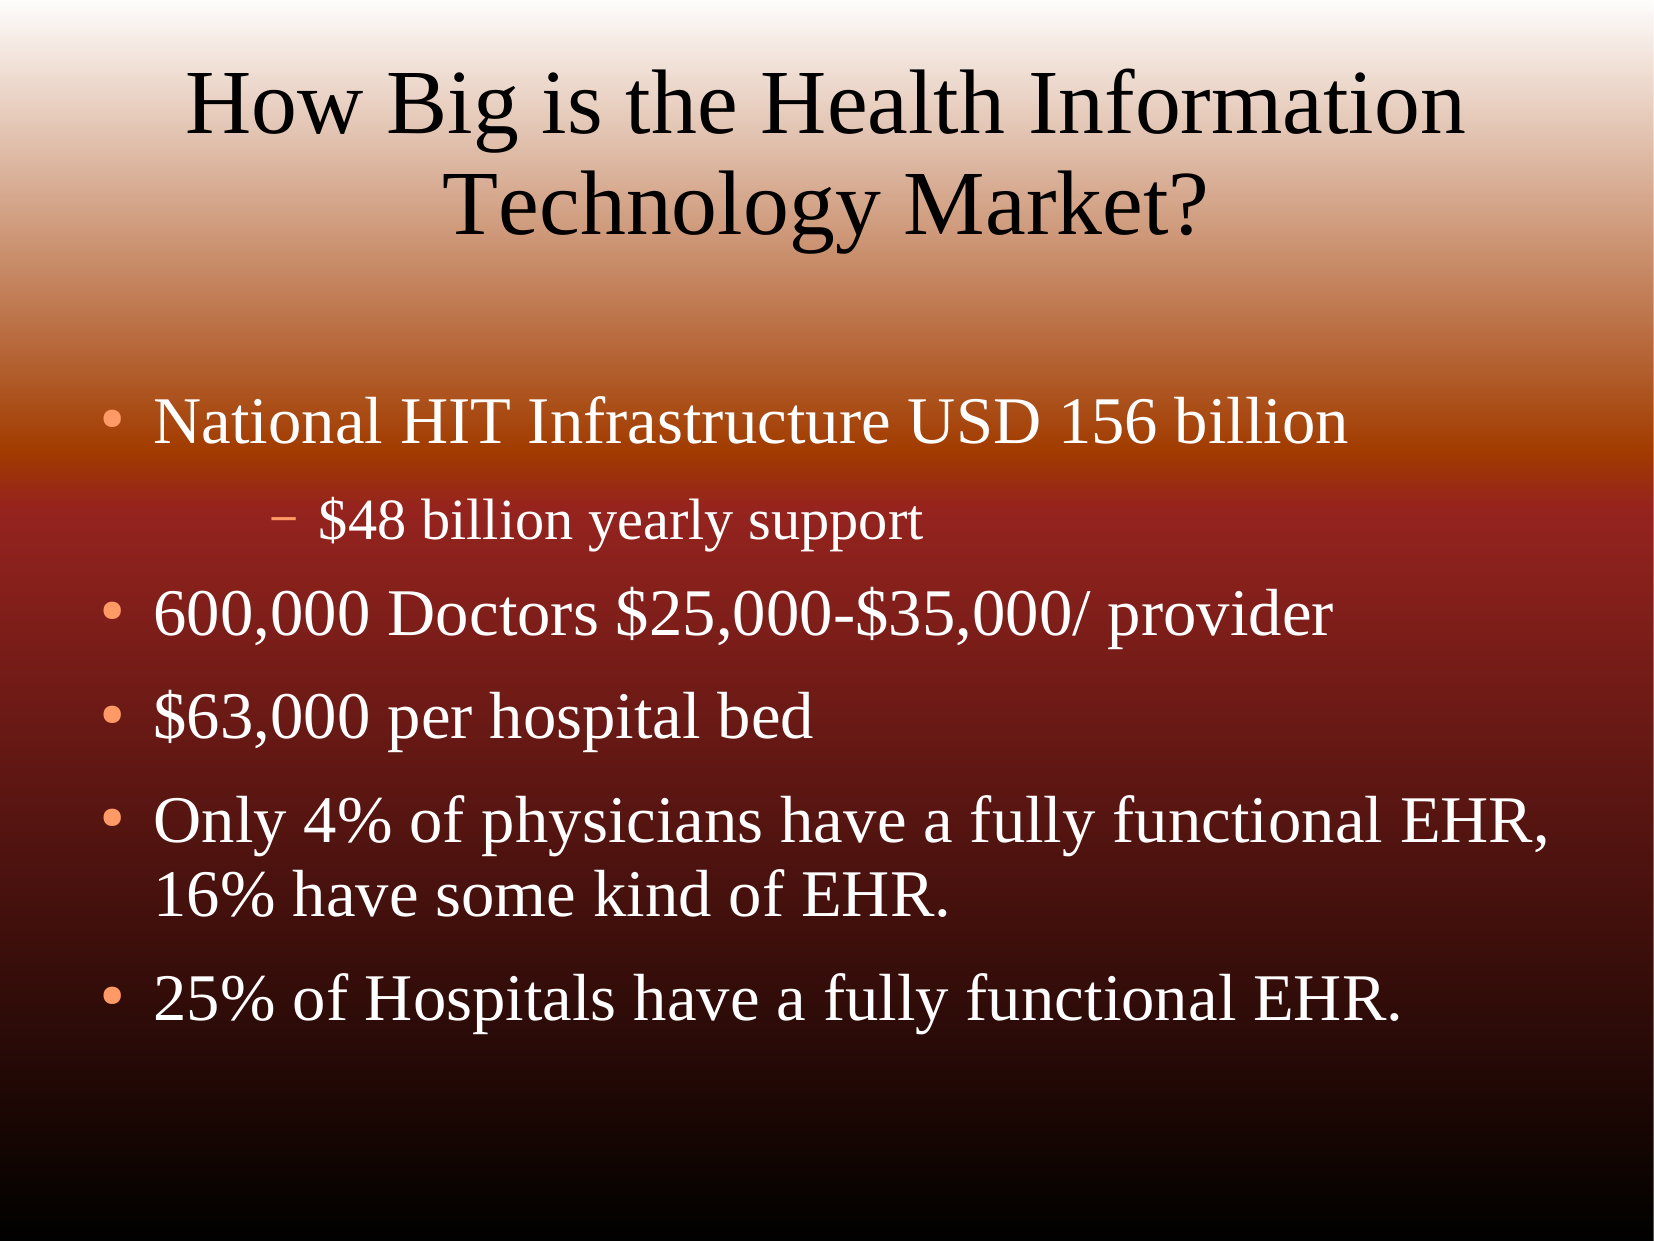

# How Big is the Health Information Technology Market?
National HIT Infrastructure USD 156 billion
$48 billion yearly support
600,000 Doctors $25,000-$35,000/ provider
$63,000 per hospital bed
Only 4% of physicians have a fully functional EHR, 16% have some kind of EHR.
25% of Hospitals have a fully functional EHR.